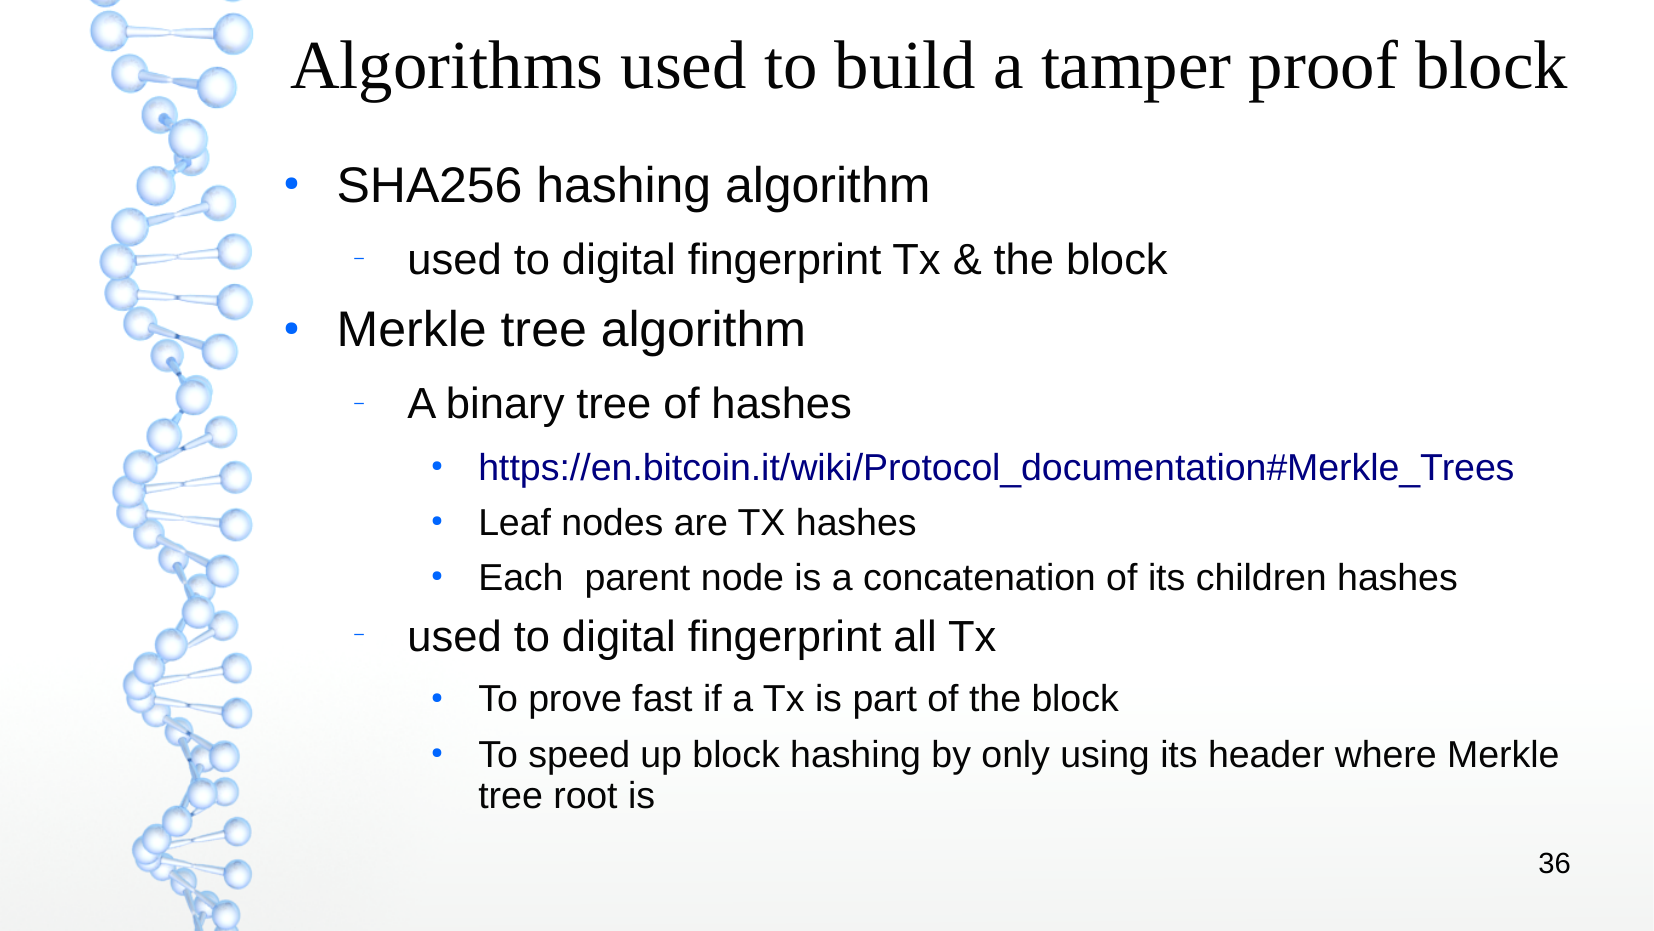

Algorithms used to build a tamper proof block
# SHA256 hashing algorithm
used to digital fingerprint Tx & the block
Merkle tree algorithm
A binary tree of hashes
https://en.bitcoin.it/wiki/Protocol_documentation#Merkle_Trees
Leaf nodes are TX hashes
Each parent node is a concatenation of its children hashes
used to digital fingerprint all Tx
To prove fast if a Tx is part of the block
To speed up block hashing by only using its header where Merkle tree root is
36